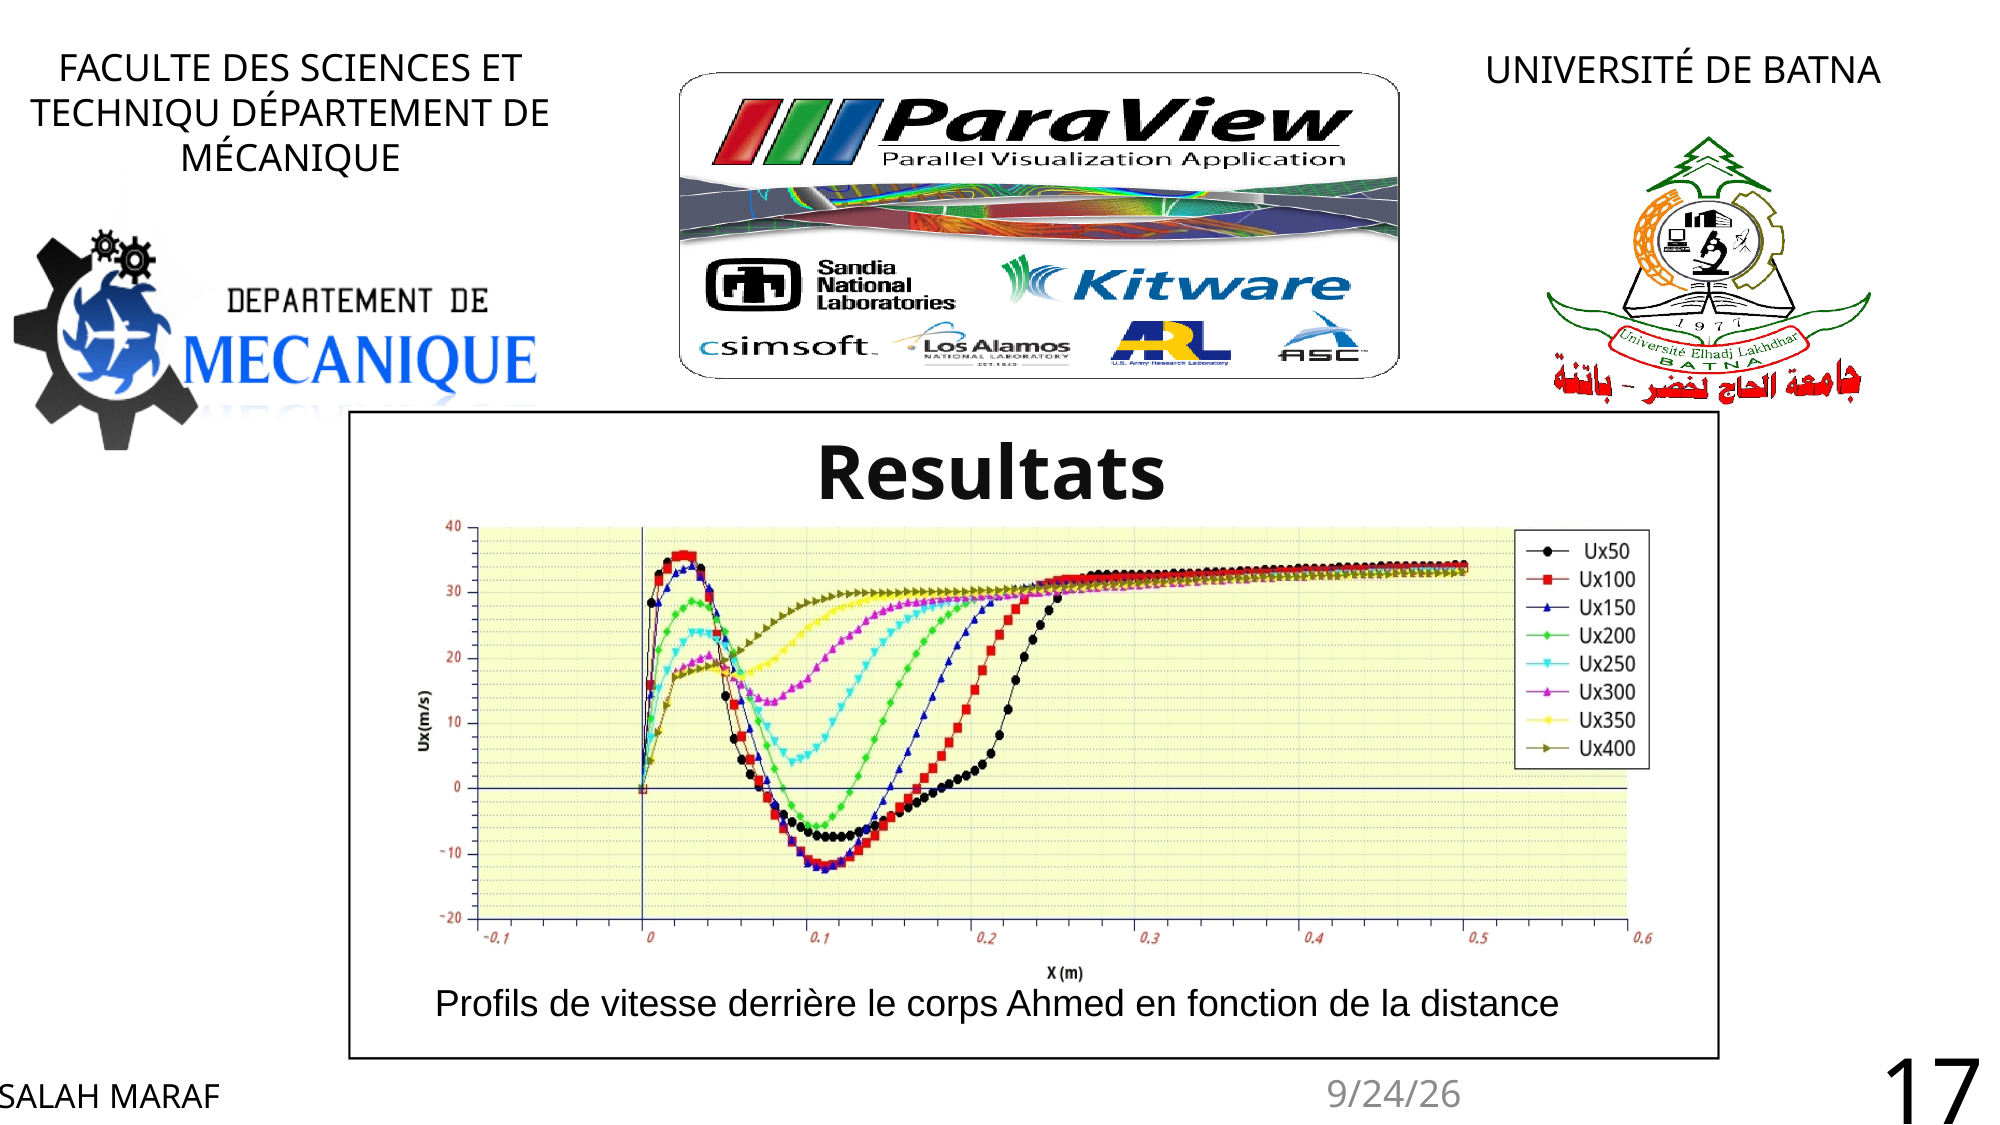

Faculte des Sciences et Techniqu Département de MÉCANIQUE
Université de Batna
Resultats
Profils de vitesse derrière le corps Ahmed en fonction de la distance
SALAH MARAF